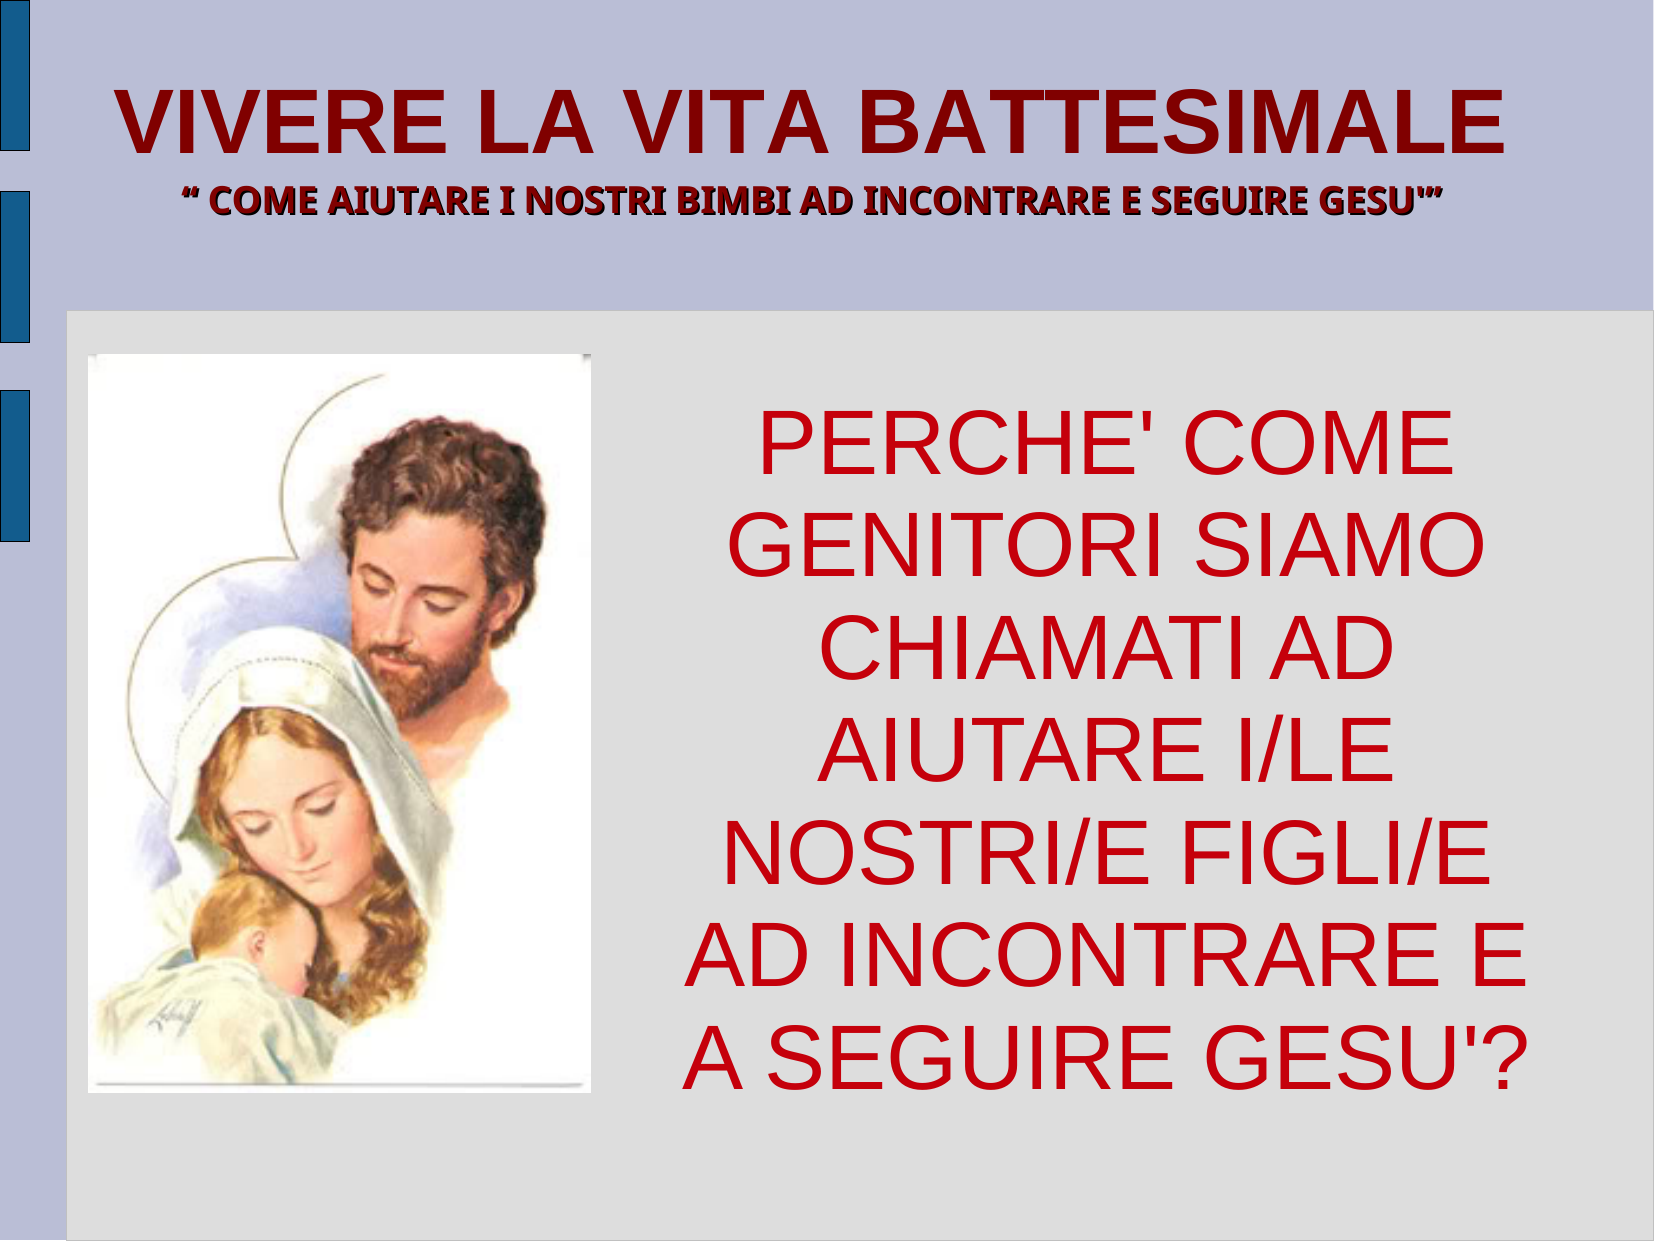

# VIVERE LA VITA BATTESIMALE “ COME AIUTARE I NOSTRI BIMBI AD INCONTRARE E SEGUIRE GESU'”
PERCHE' COME GENITORI SIAMO CHIAMATI AD AIUTARE I/LE NOSTRI/E FIGLI/E AD INCONTRARE E A SEGUIRE GESU'?